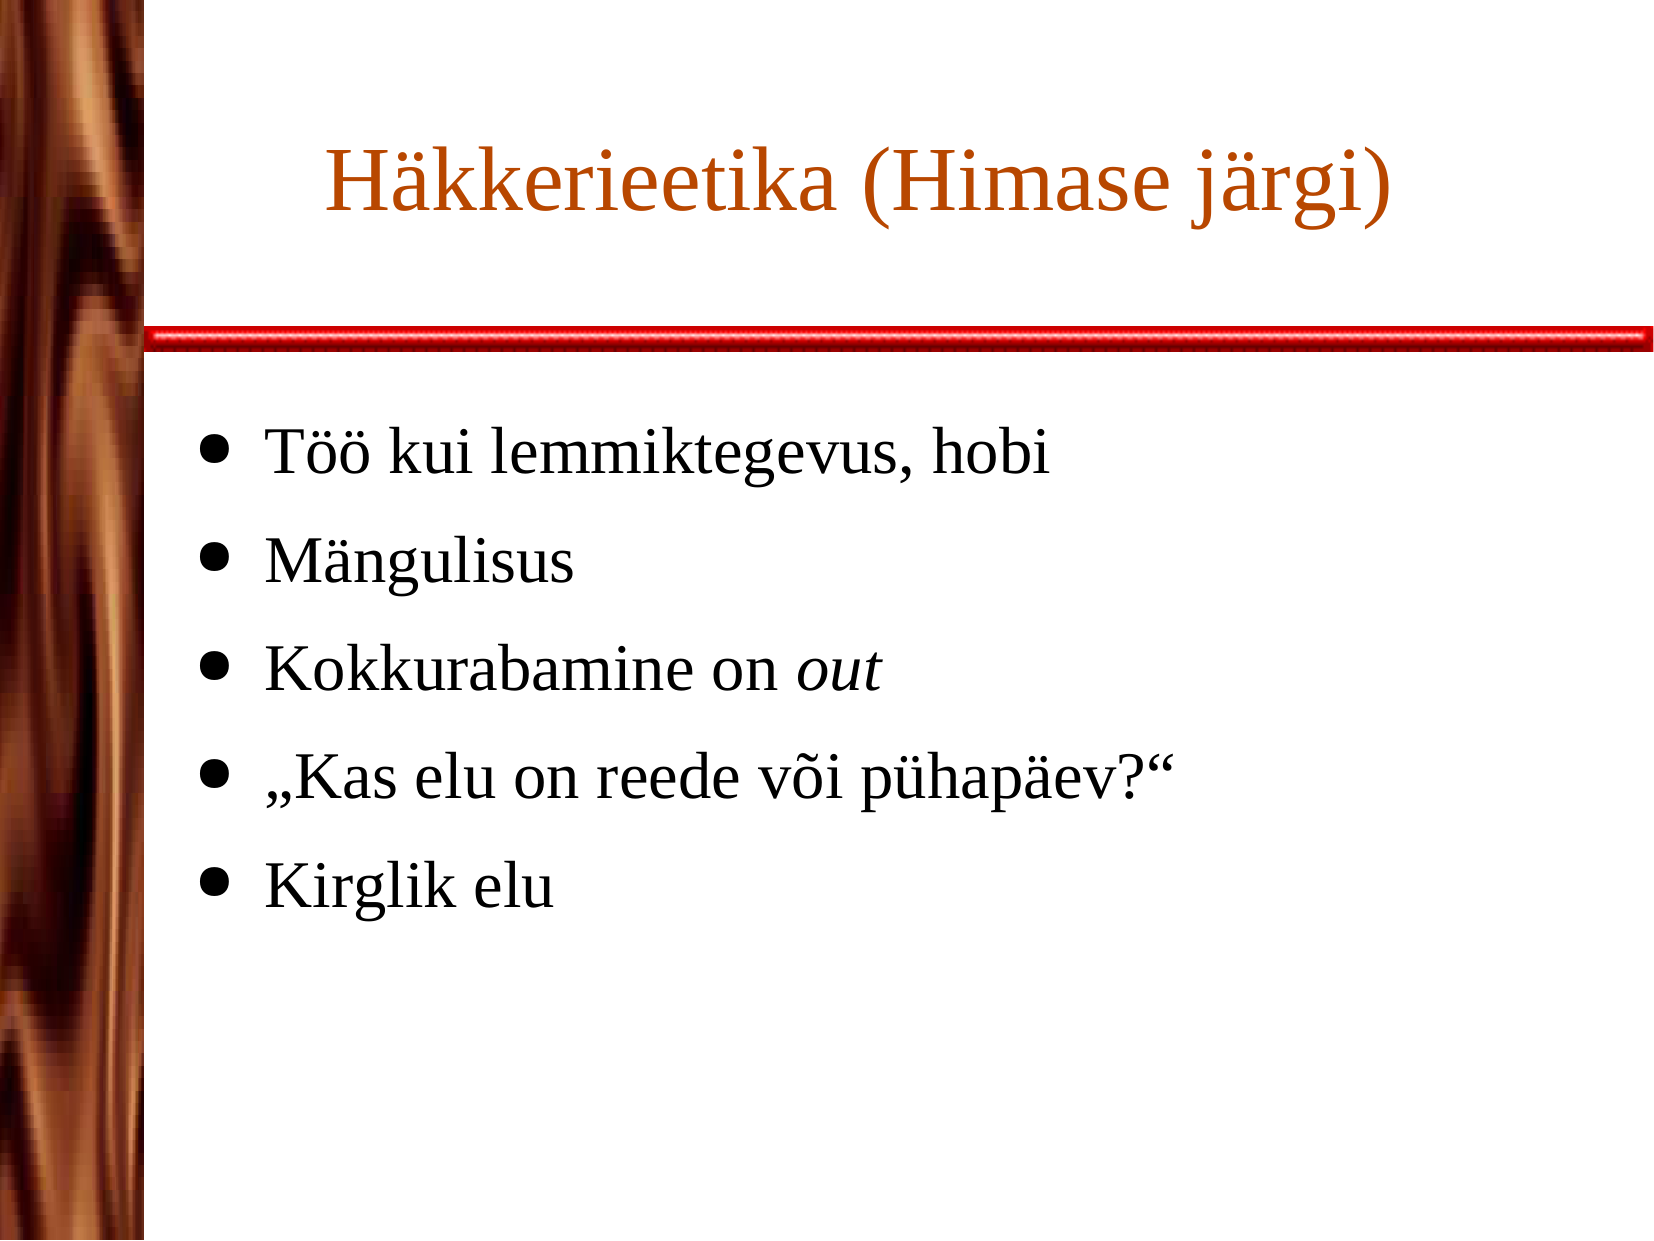

# Häkkerieetika (Himase järgi)
Töö kui lemmiktegevus, hobi
Mängulisus
Kokkurabamine on out
„Kas elu on reede või pühapäev?“
Kirglik elu